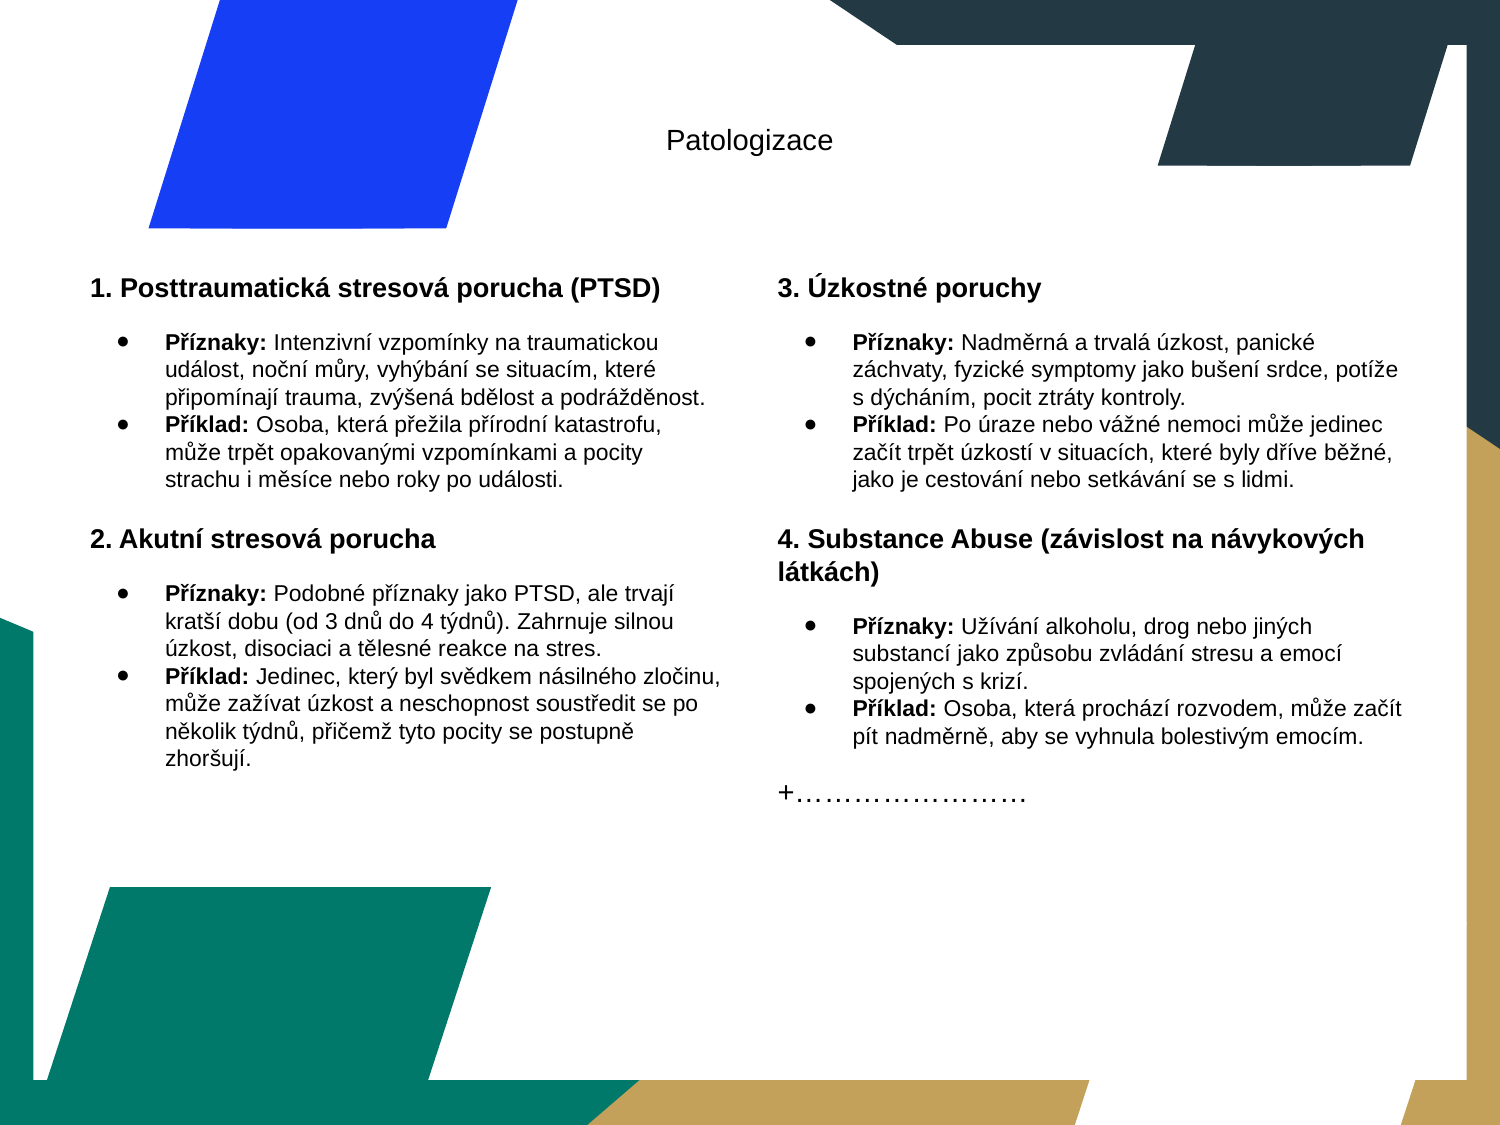

# Patologizace
1. Posttraumatická stresová porucha (PTSD)
Příznaky: Intenzivní vzpomínky na traumatickou událost, noční můry, vyhýbání se situacím, které připomínají trauma, zvýšená bdělost a podrážděnost.
Příklad: Osoba, která přežila přírodní katastrofu, může trpět opakovanými vzpomínkami a pocity strachu i měsíce nebo roky po události.
2. Akutní stresová porucha
Příznaky: Podobné příznaky jako PTSD, ale trvají kratší dobu (od 3 dnů do 4 týdnů). Zahrnuje silnou úzkost, disociaci a tělesné reakce na stres.
Příklad: Jedinec, který byl svědkem násilného zločinu, může zažívat úzkost a neschopnost soustředit se po několik týdnů, přičemž tyto pocity se postupně zhoršují.
3. Úzkostné poruchy
Příznaky: Nadměrná a trvalá úzkost, panické záchvaty, fyzické symptomy jako bušení srdce, potíže s dýcháním, pocit ztráty kontroly.
Příklad: Po úraze nebo vážné nemoci může jedinec začít trpět úzkostí v situacích, které byly dříve běžné, jako je cestování nebo setkávání se s lidmi.
4. Substance Abuse (závislost na návykových látkách)
Příznaky: Užívání alkoholu, drog nebo jiných substancí jako způsobu zvládání stresu a emocí spojených s krizí.
Příklad: Osoba, která prochází rozvodem, může začít pít nadměrně, aby se vyhnula bolestivým emocím.
+……………………